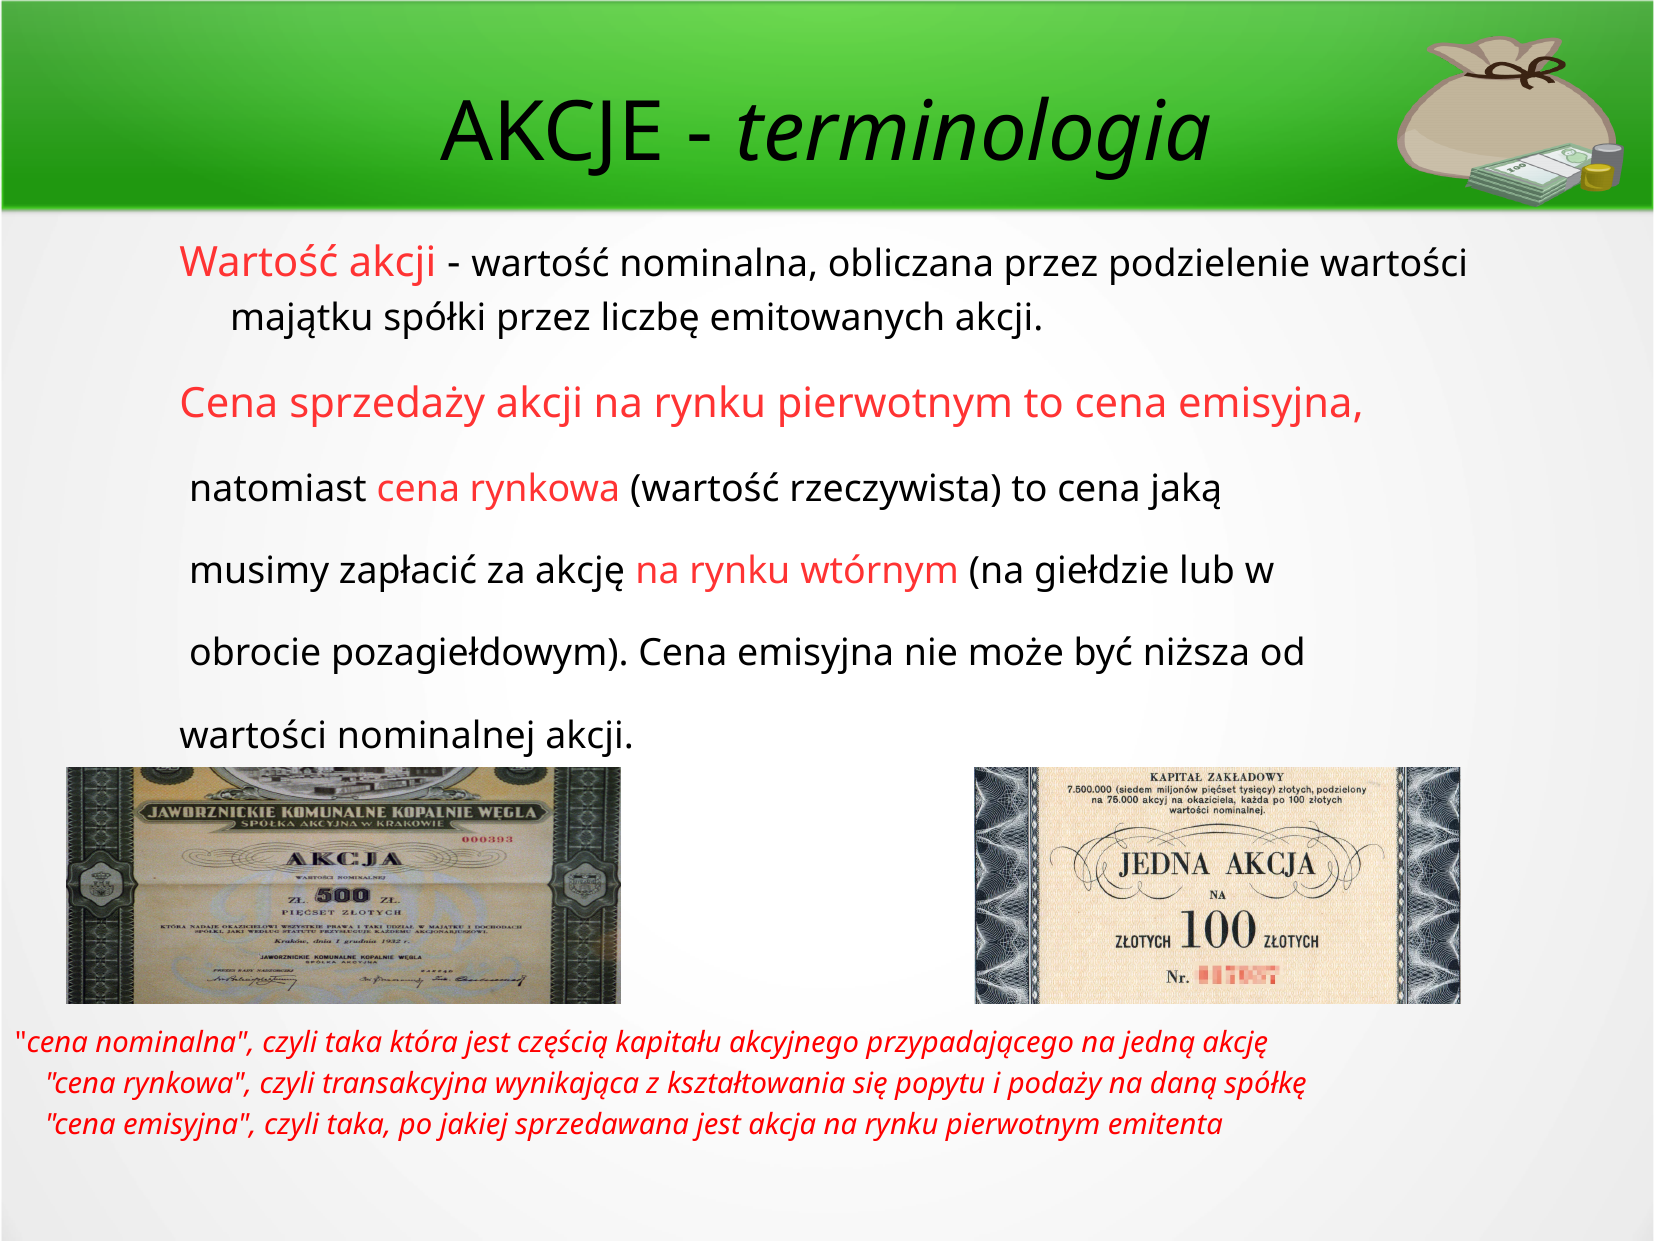

# AKCJE - terminologia
Wartość akcji - wartość nominalna, obliczana przez podzielenie wartości majątku spółki przez liczbę emitowanych akcji.
Cena sprzedaży akcji na rynku pierwotnym to cena emisyjna,
 natomiast cena rynkowa (wartość rzeczywista) to cena jaką
 musimy zapłacić za akcję na rynku wtórnym (na giełdzie lub w
 obrocie pozagiełdowym). Cena emisyjna nie może być niższa od
wartości nominalnej akcji.
"cena nominalna", czyli taka która jest częścią kapitału akcyjnego przypadającego na jedną akcję
 "cena rynkowa", czyli transakcyjna wynikająca z kształtowania się popytu i podaży na daną spółkę
 "cena emisyjna", czyli taka, po jakiej sprzedawana jest akcja na rynku pierwotnym emitenta